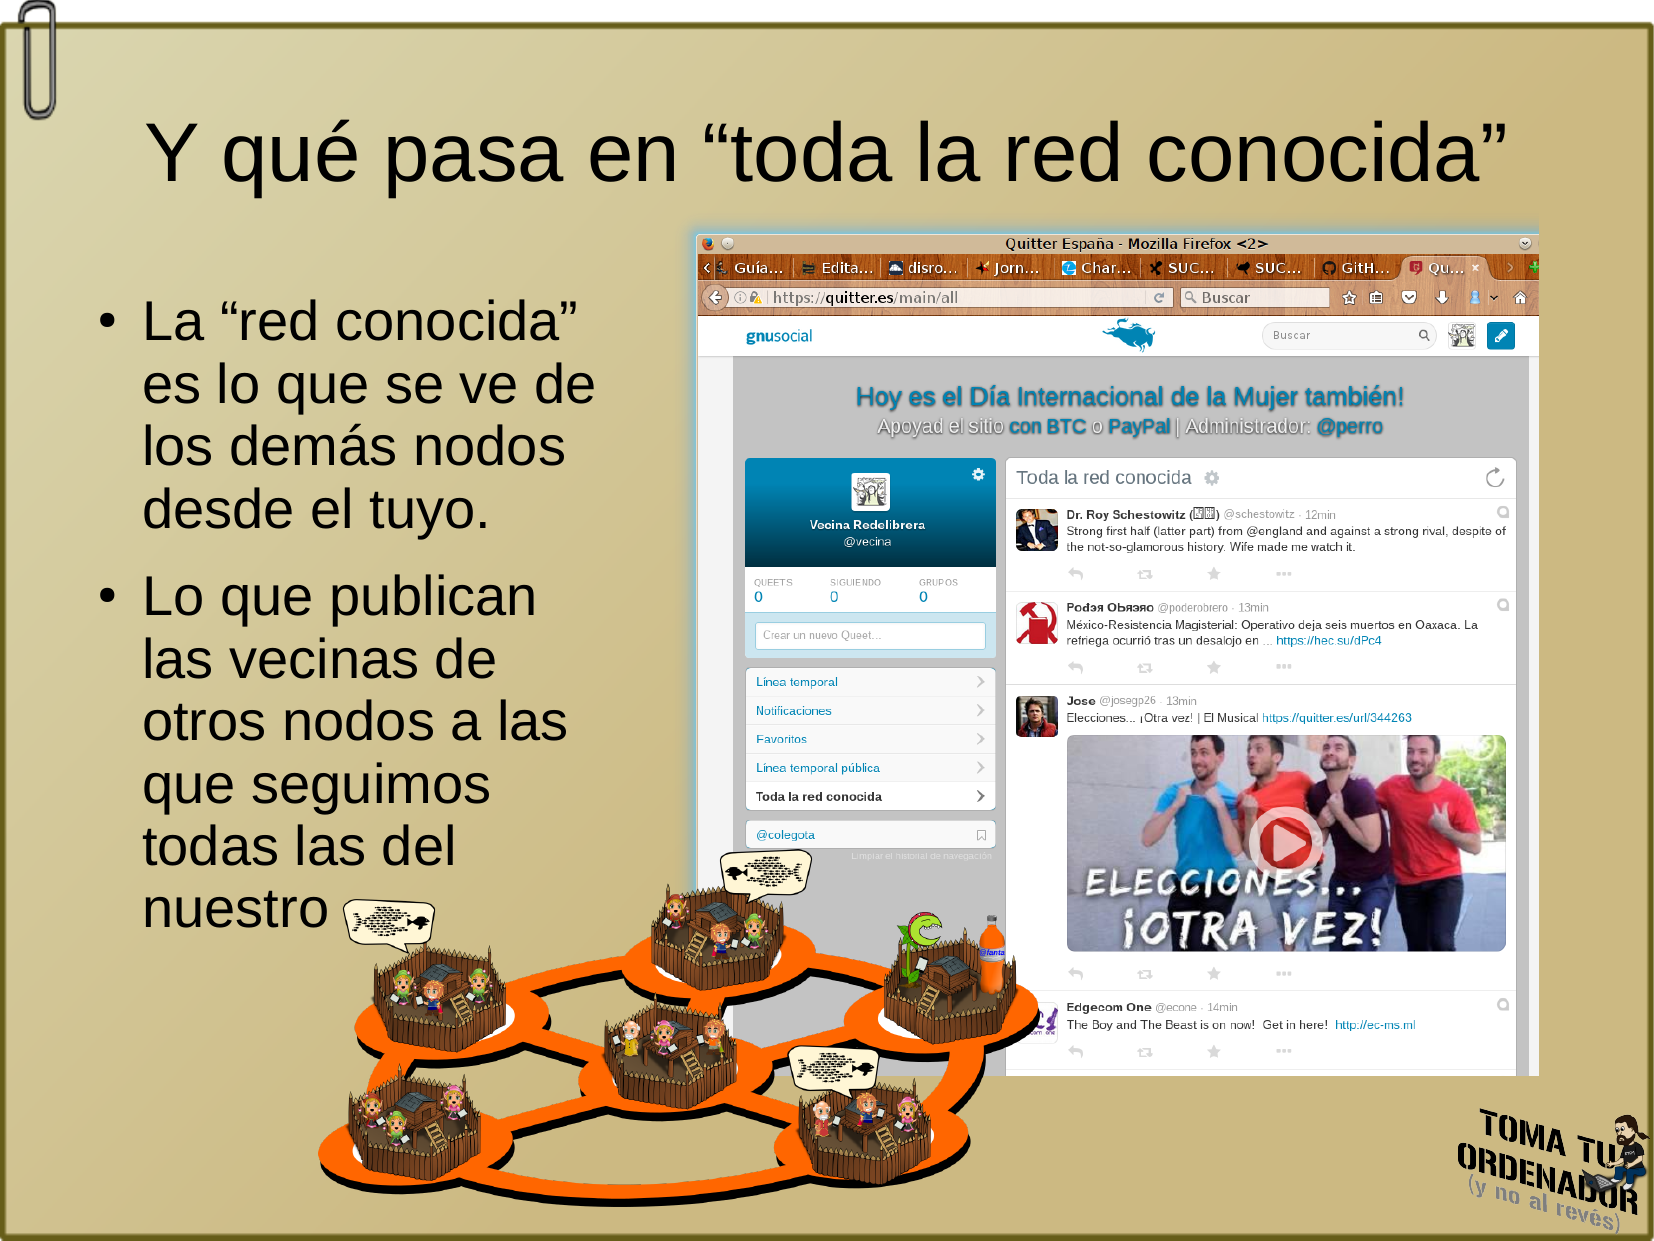

# Y qué pasa en “toda la red conocida”
La “red conocida” es lo que se ve de los demás nodos desde el tuyo.
Lo que publican las vecinas de otros nodos a las que seguimos todas las del nuestro